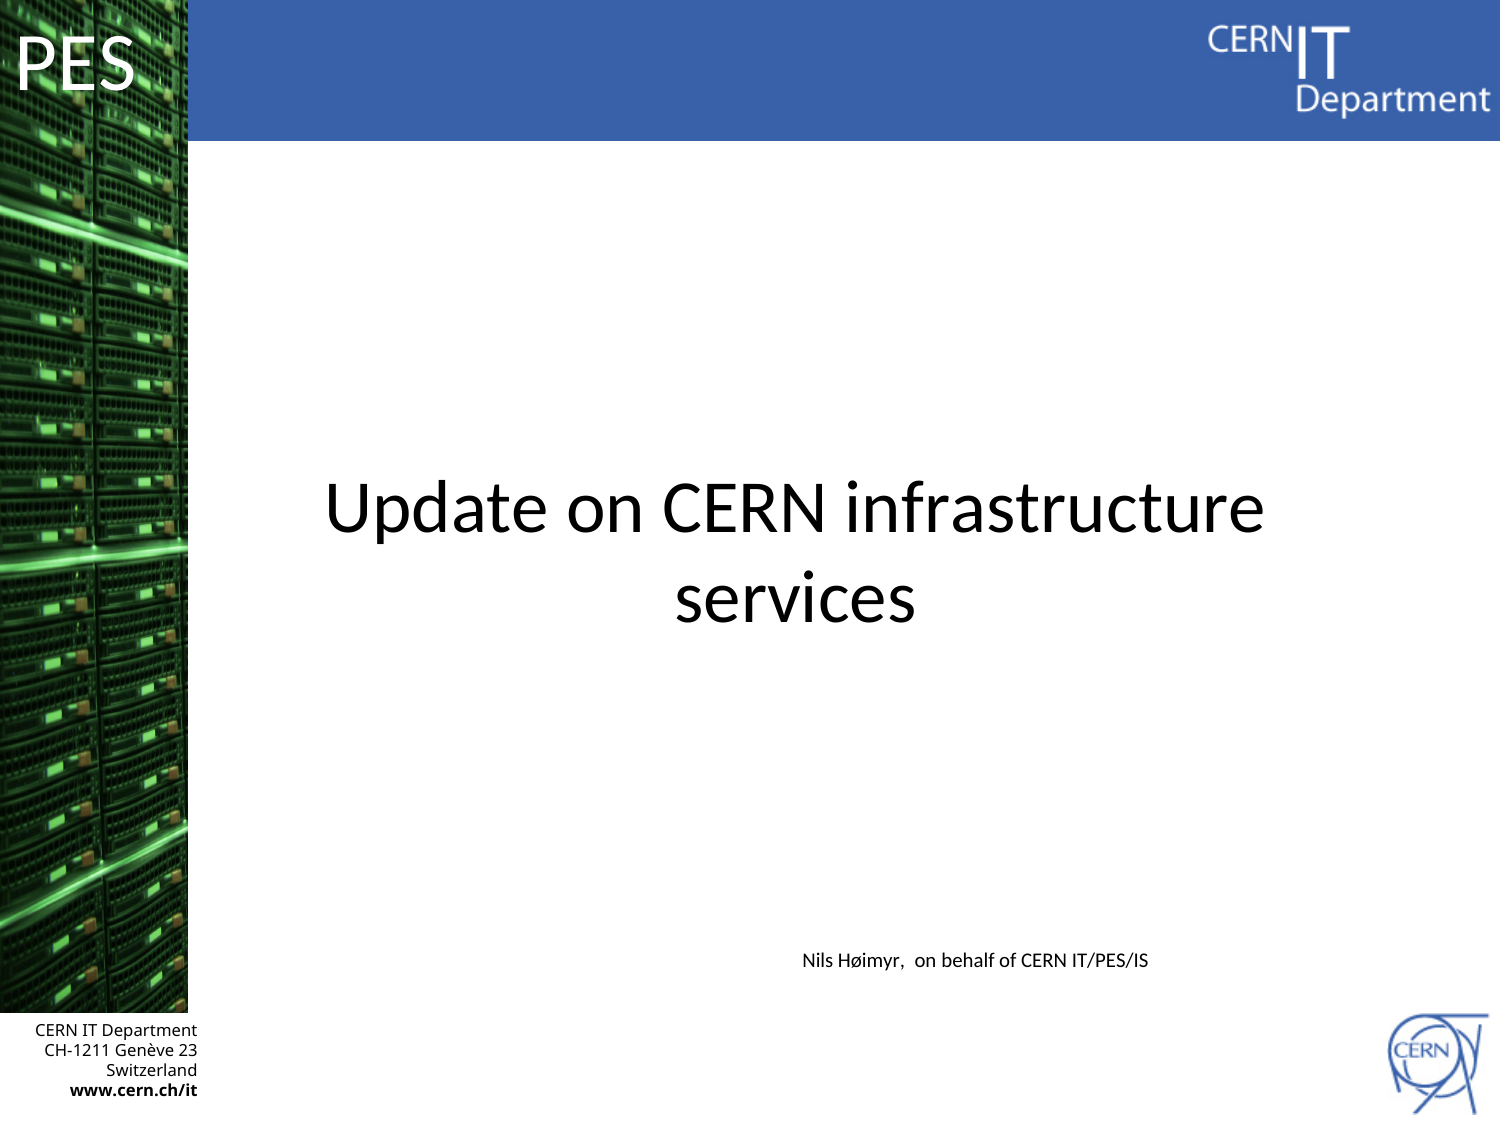

Update on CERN infrastructure services
			Nils Høimyr, on behalf of CERN IT/PES/IS